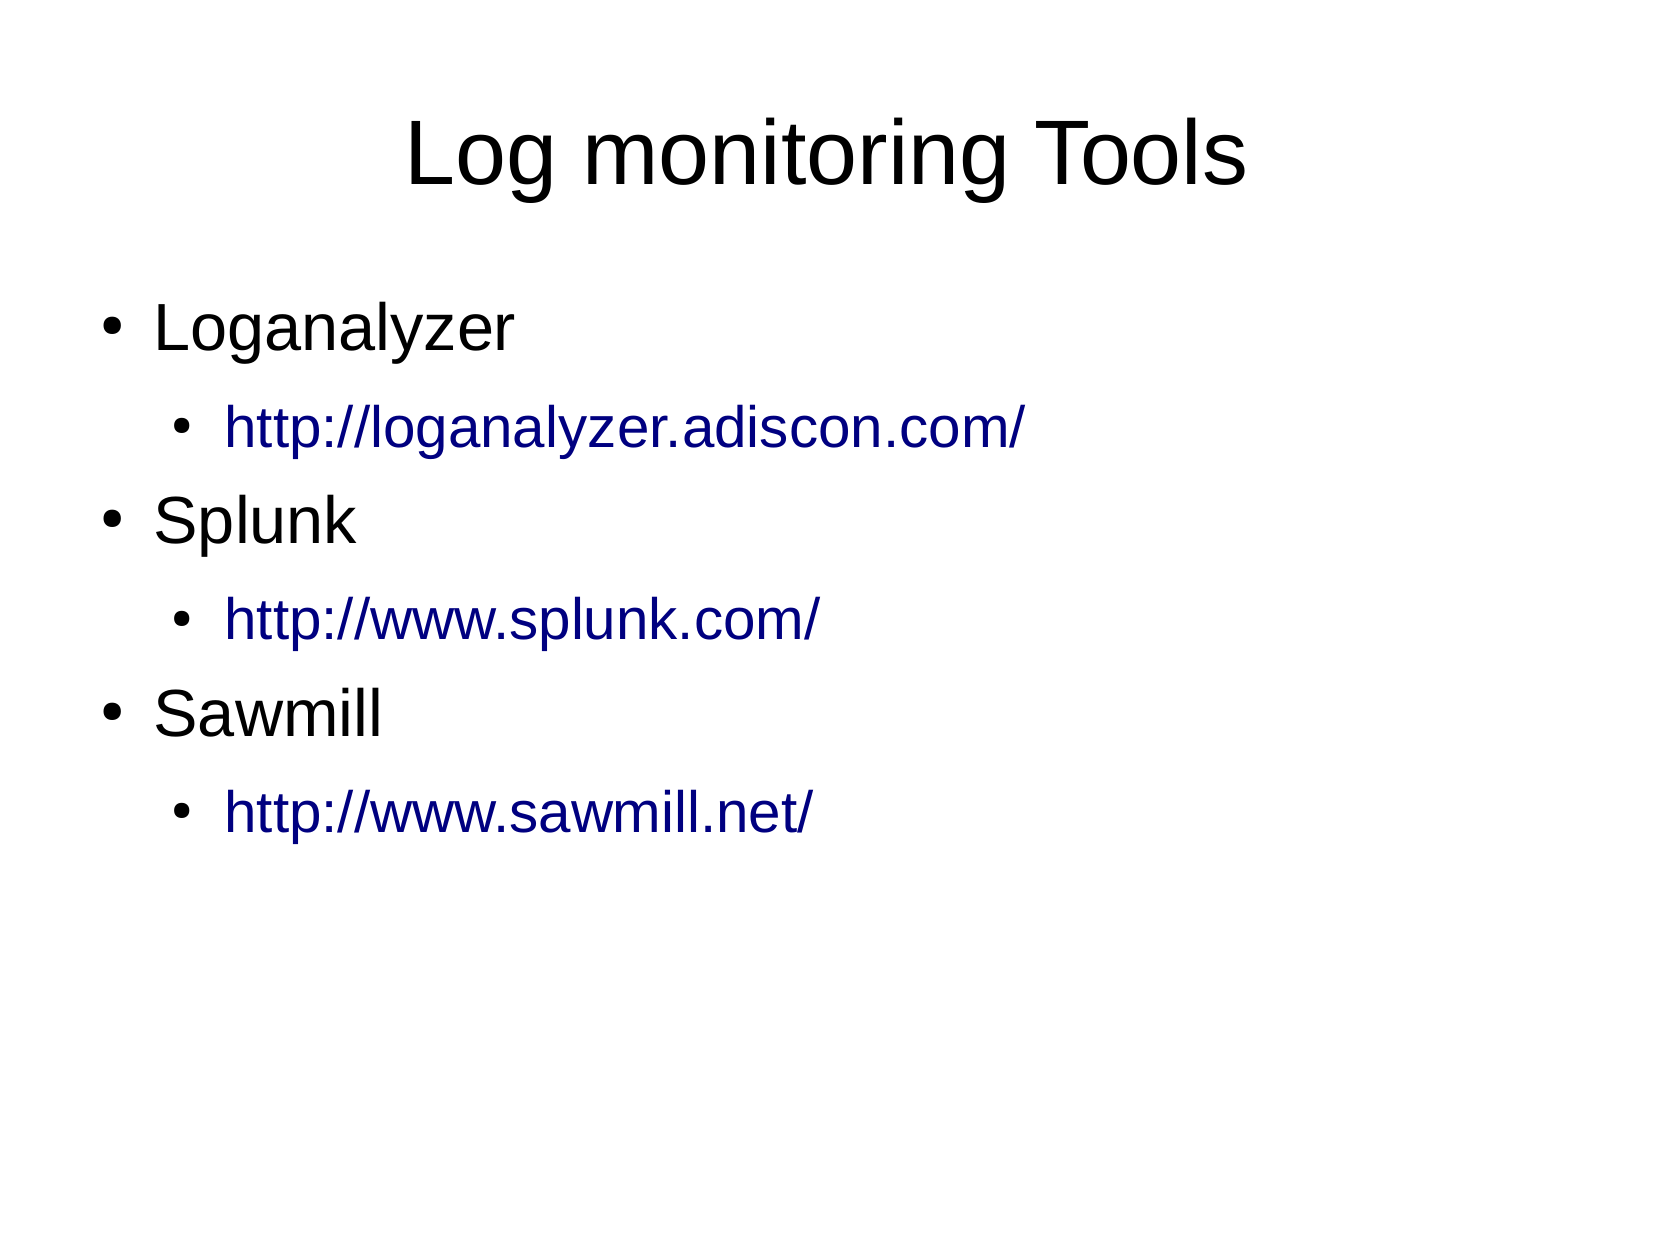

# Log monitoring Tools
Loganalyzer
http://loganalyzer.adiscon.com/
Splunk
http://www.splunk.com/
Sawmill
http://www.sawmill.net/